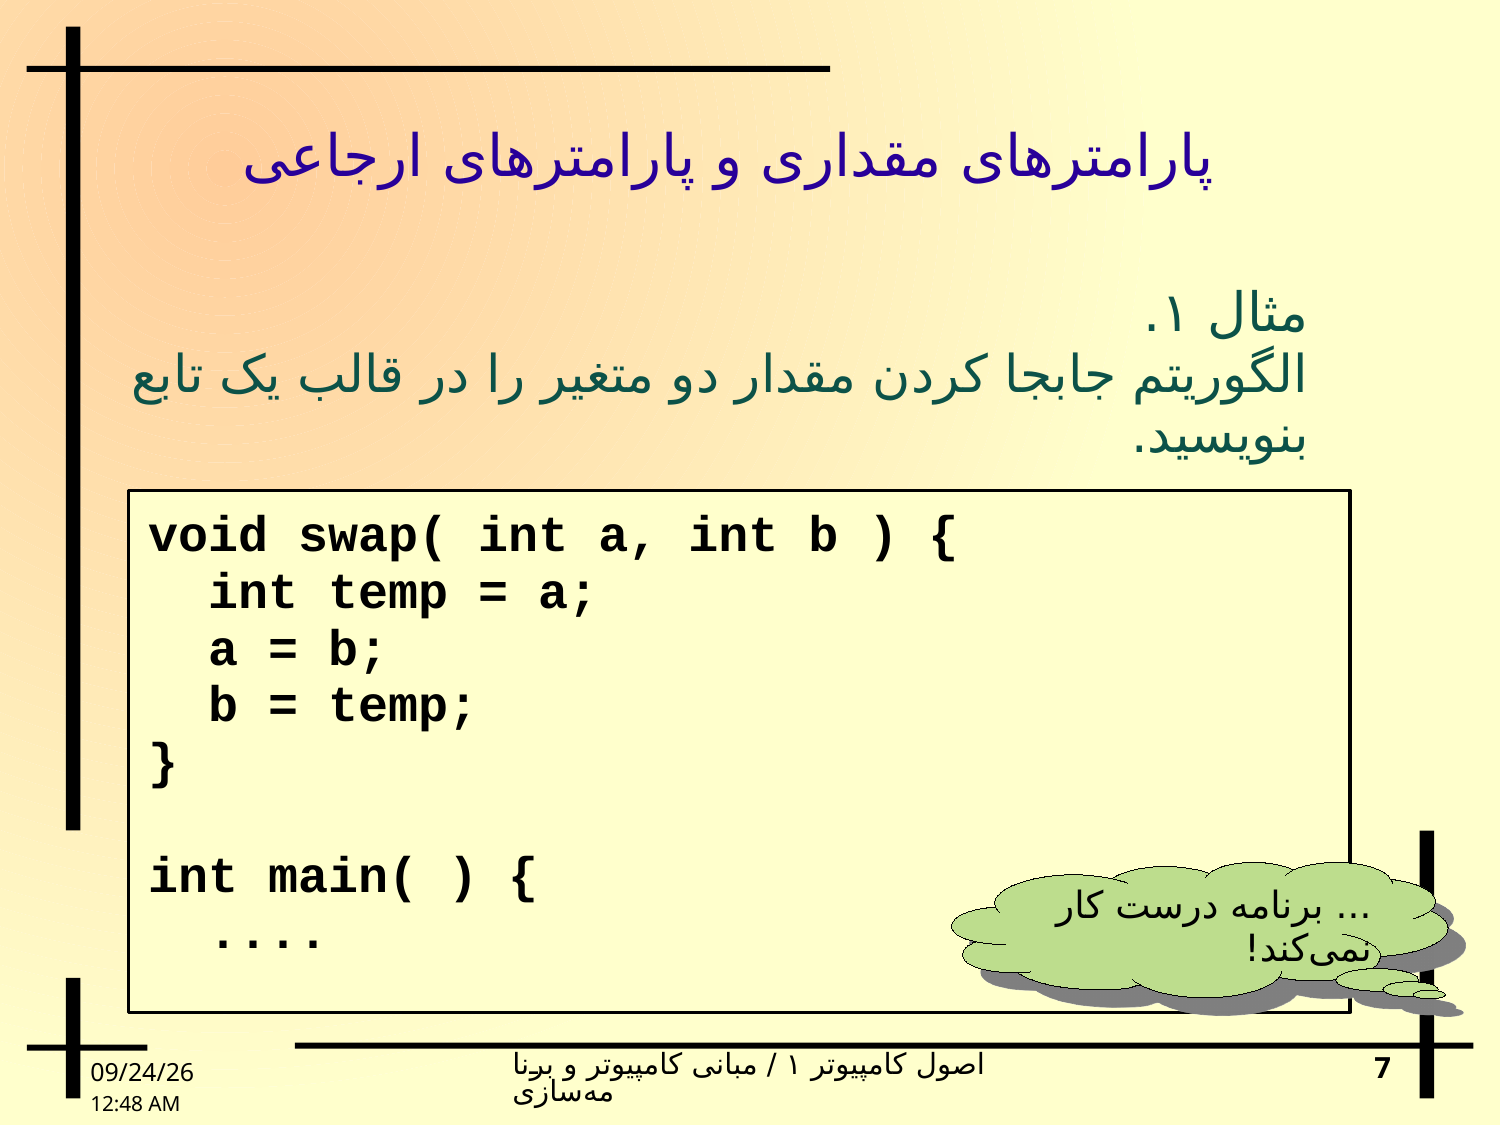

پارامترهای مقداری و پارامترهای ارجاعی
مثال ۱.
الگوریتم جابجا کردن مقدار دو متغیر را در قالب یک تابع بنویسید.
# void swap( int a, int b ) {
 int temp = a;
 a = b;
 b = temp;
}
int main( ) {
 ....
... برنامه درست کار نمی‌کند!
اصول کامپیوتر ۱ / مبانی کامپیوتر و برنامه‌سازی
7